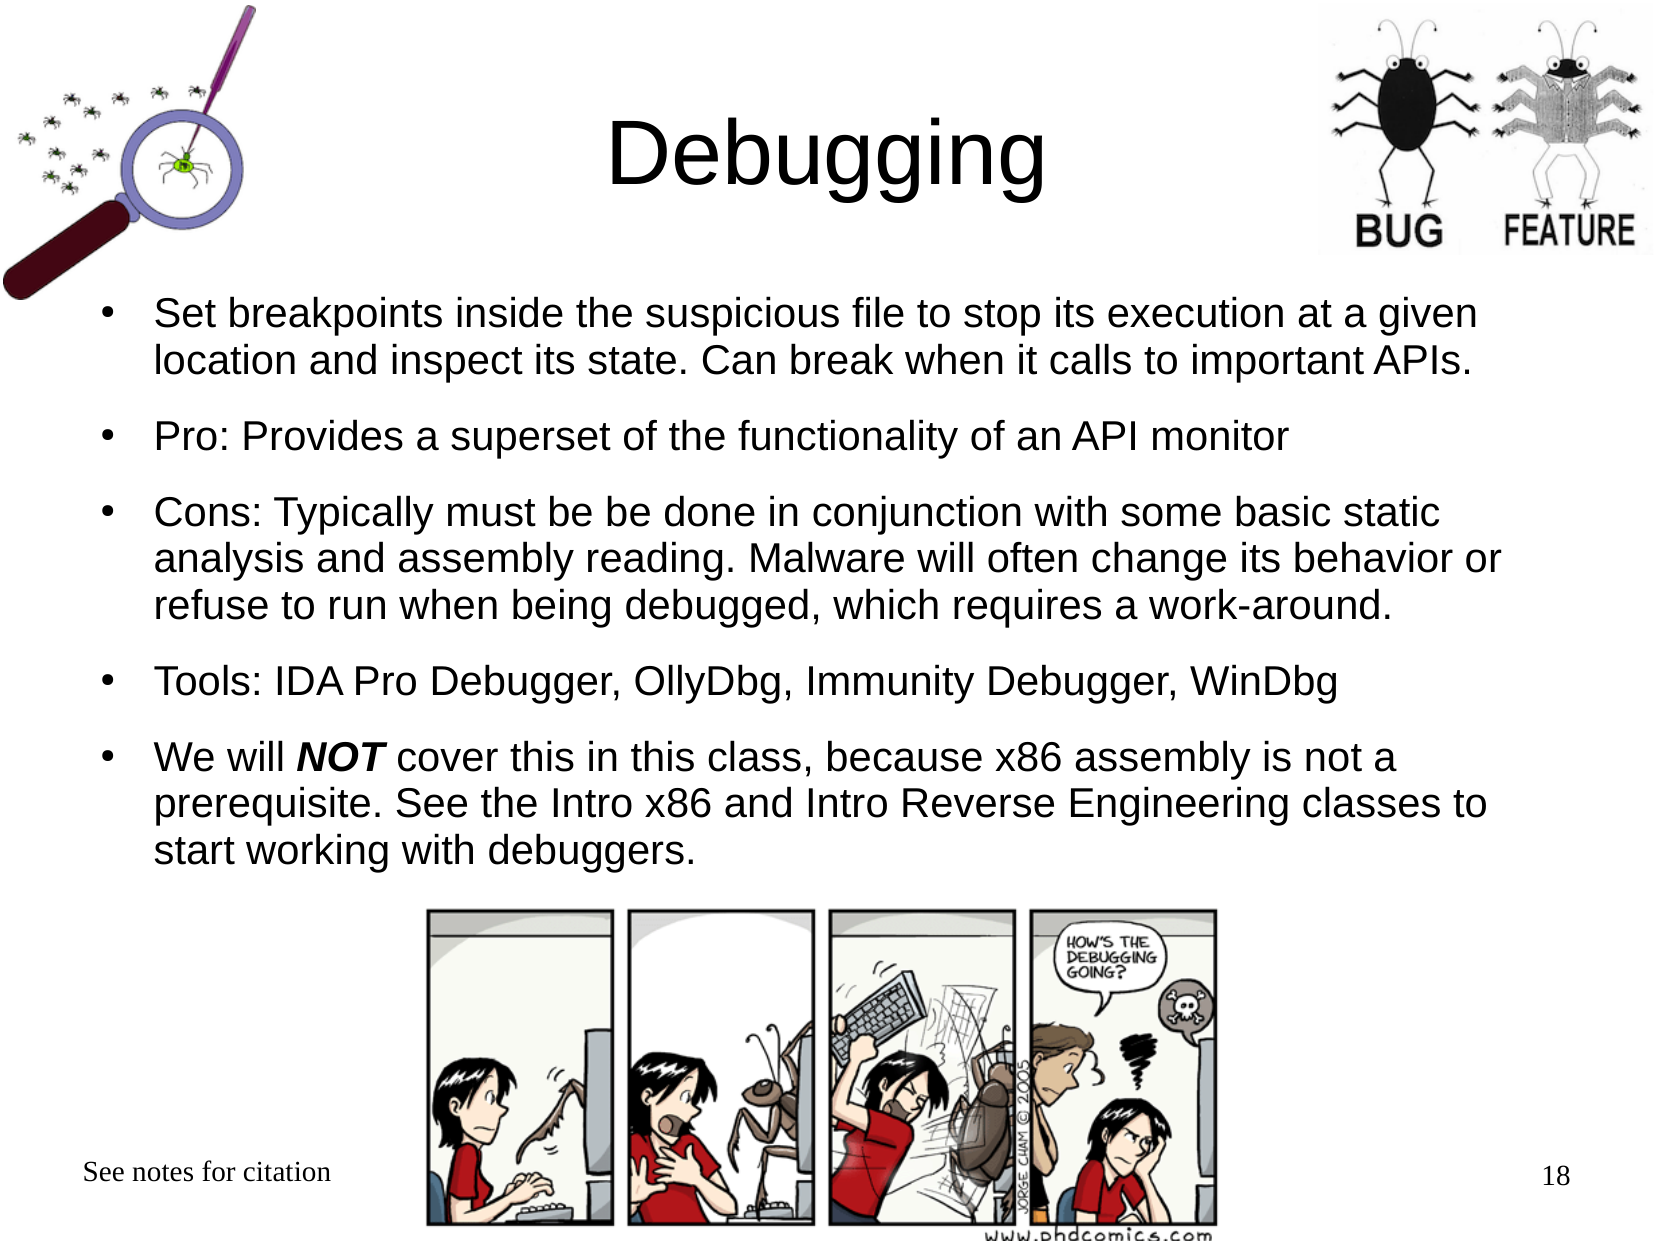

# Debugging
Set breakpoints inside the suspicious file to stop its execution at a given location and inspect its state. Can break when it calls to important APIs.
Pro: Provides a superset of the functionality of an API monitor
Cons: Typically must be be done in conjunction with some basic static analysis and assembly reading. Malware will often change its behavior or refuse to run when being debugged, which requires a work-around.
Tools: IDA Pro Debugger, OllyDbg, Immunity Debugger, WinDbg
We will NOT cover this in this class, because x86 assembly is not a prerequisite. See the Intro x86 and Intro Reverse Engineering classes to start working with debuggers.
See notes for citation
18